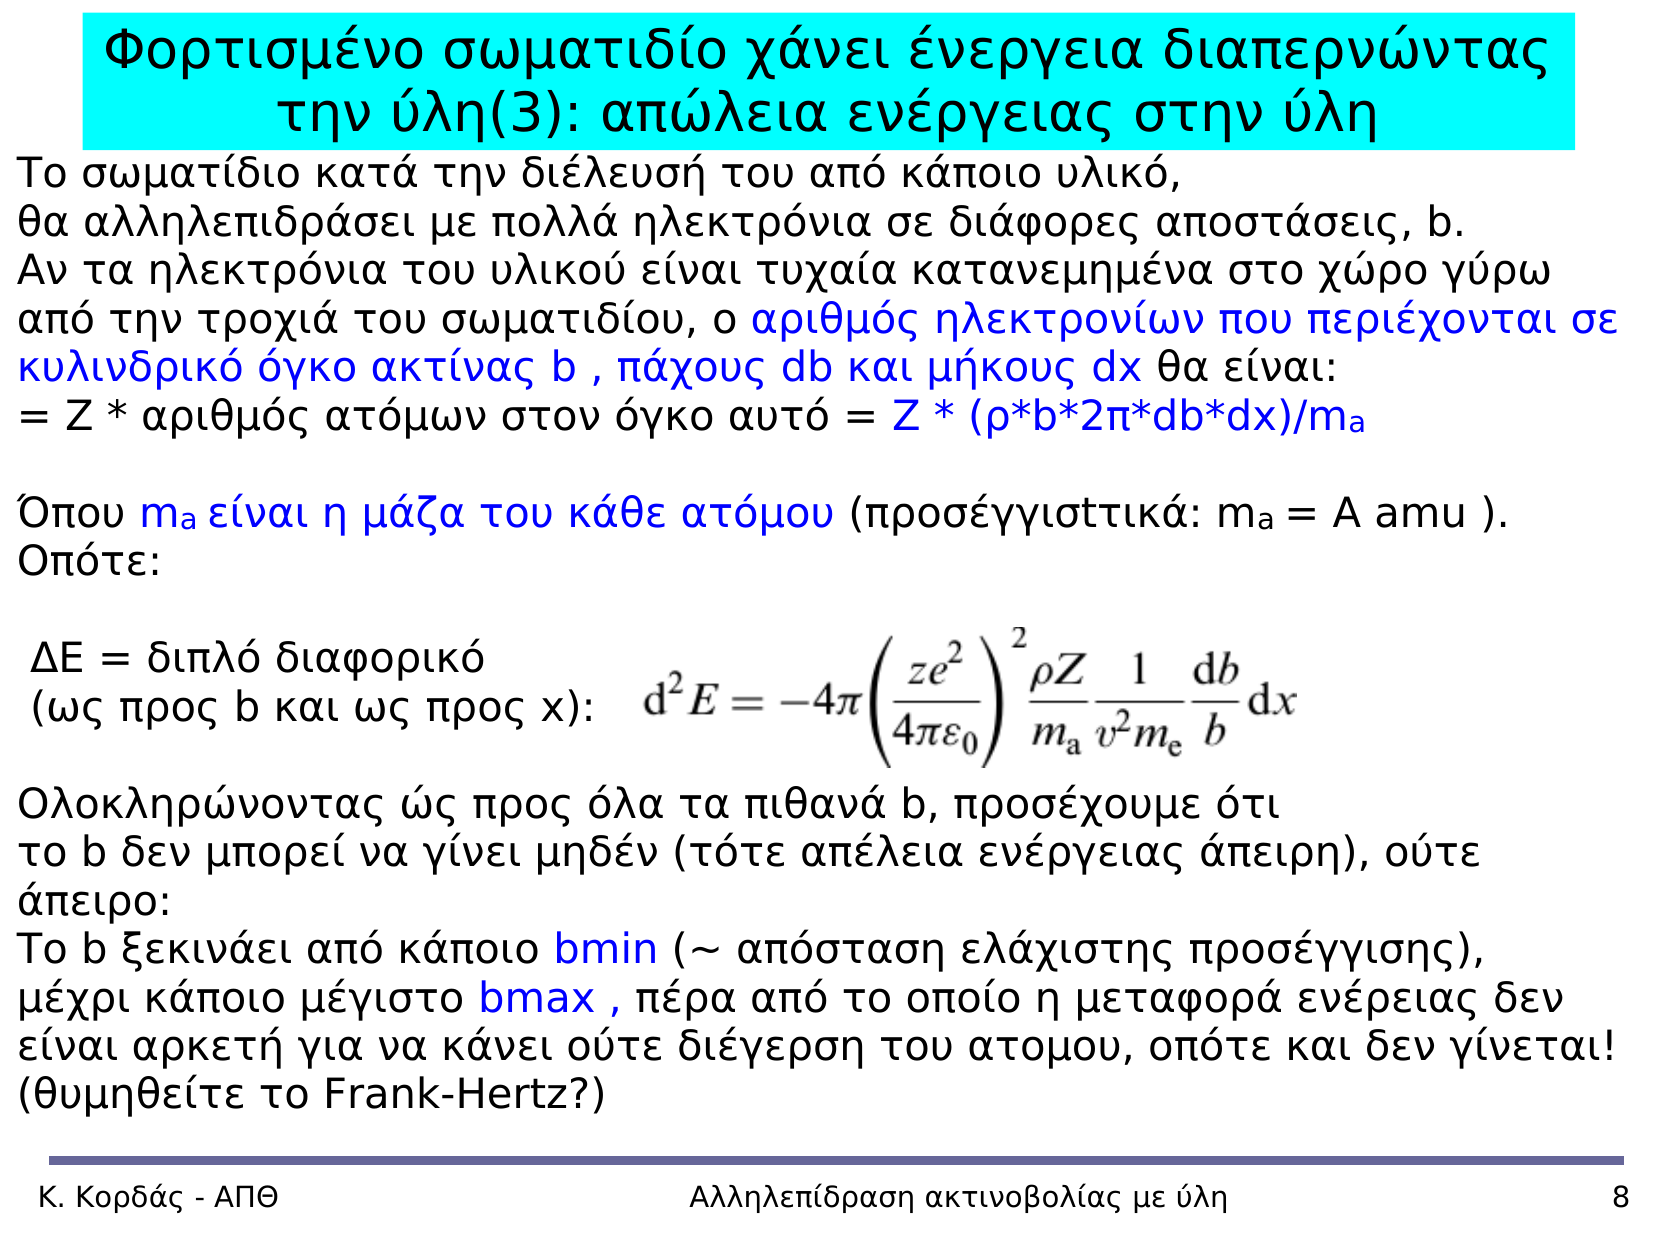

# Φορτισμένο σωματιδίο χάνει ένεργεια διαπερνώντας την ύλη(3): απώλεια ενέργειας στην ύλη
Το σωματίδιο κατά την διέλευσή του από κάποιο υλικό,
θα αλληλεπιδράσει με πολλά ηλεκτρόνια σε διάφορες αποστάσεις, b.
Αν τα ηλεκτρόνια του υλικού είναι τυχαία κατανεμημένα στο χώρο γύρω από την τροχιά του σωματιδίου, ο αριθμός ηλεκτρονίων που περιέχονται σε κυλινδρικό όγκο ακτίνας b , πάχους db και μήκους dx θα είναι:
= Z * αριθμός ατόμων στον όγκο αυτό = Ζ * (ρ*b*2π*db*dx)/ma
Όπου ma είναι η μάζα του κάθε ατόμου (προσέγγισtτικά: ma = Α amu ).
Οπότε:
 ΔΕ = διπλό διαφορικό
 (ως προς b και ως προς x):
Ολοκληρώνοντας ώς προς όλα τα πιθανά b, προσέχουμε ότι
το b δεν μπορεί να γίνει μηδέν (τότε απέλεια ενέργειας άπειρη), ούτε άπειρο:
Το b ξεκινάει από κάποιο bmin (~ απόσταση ελάχιστης προσέγγισης),
μέχρι κάποιο μέγιστο bmax , πέρα από το οποίο η μεταφορά ενέρειας δεν είναι αρκετή για να κάνει ούτε διέγερση του ατομου, οπότε και δεν γίνεται!
(θυμηθείτε το Frank-Hertz?)
Κ. Κορδάς - ΑΠΘ
Αλληλεπίδραση ακτινοβολίας με ύλη
8